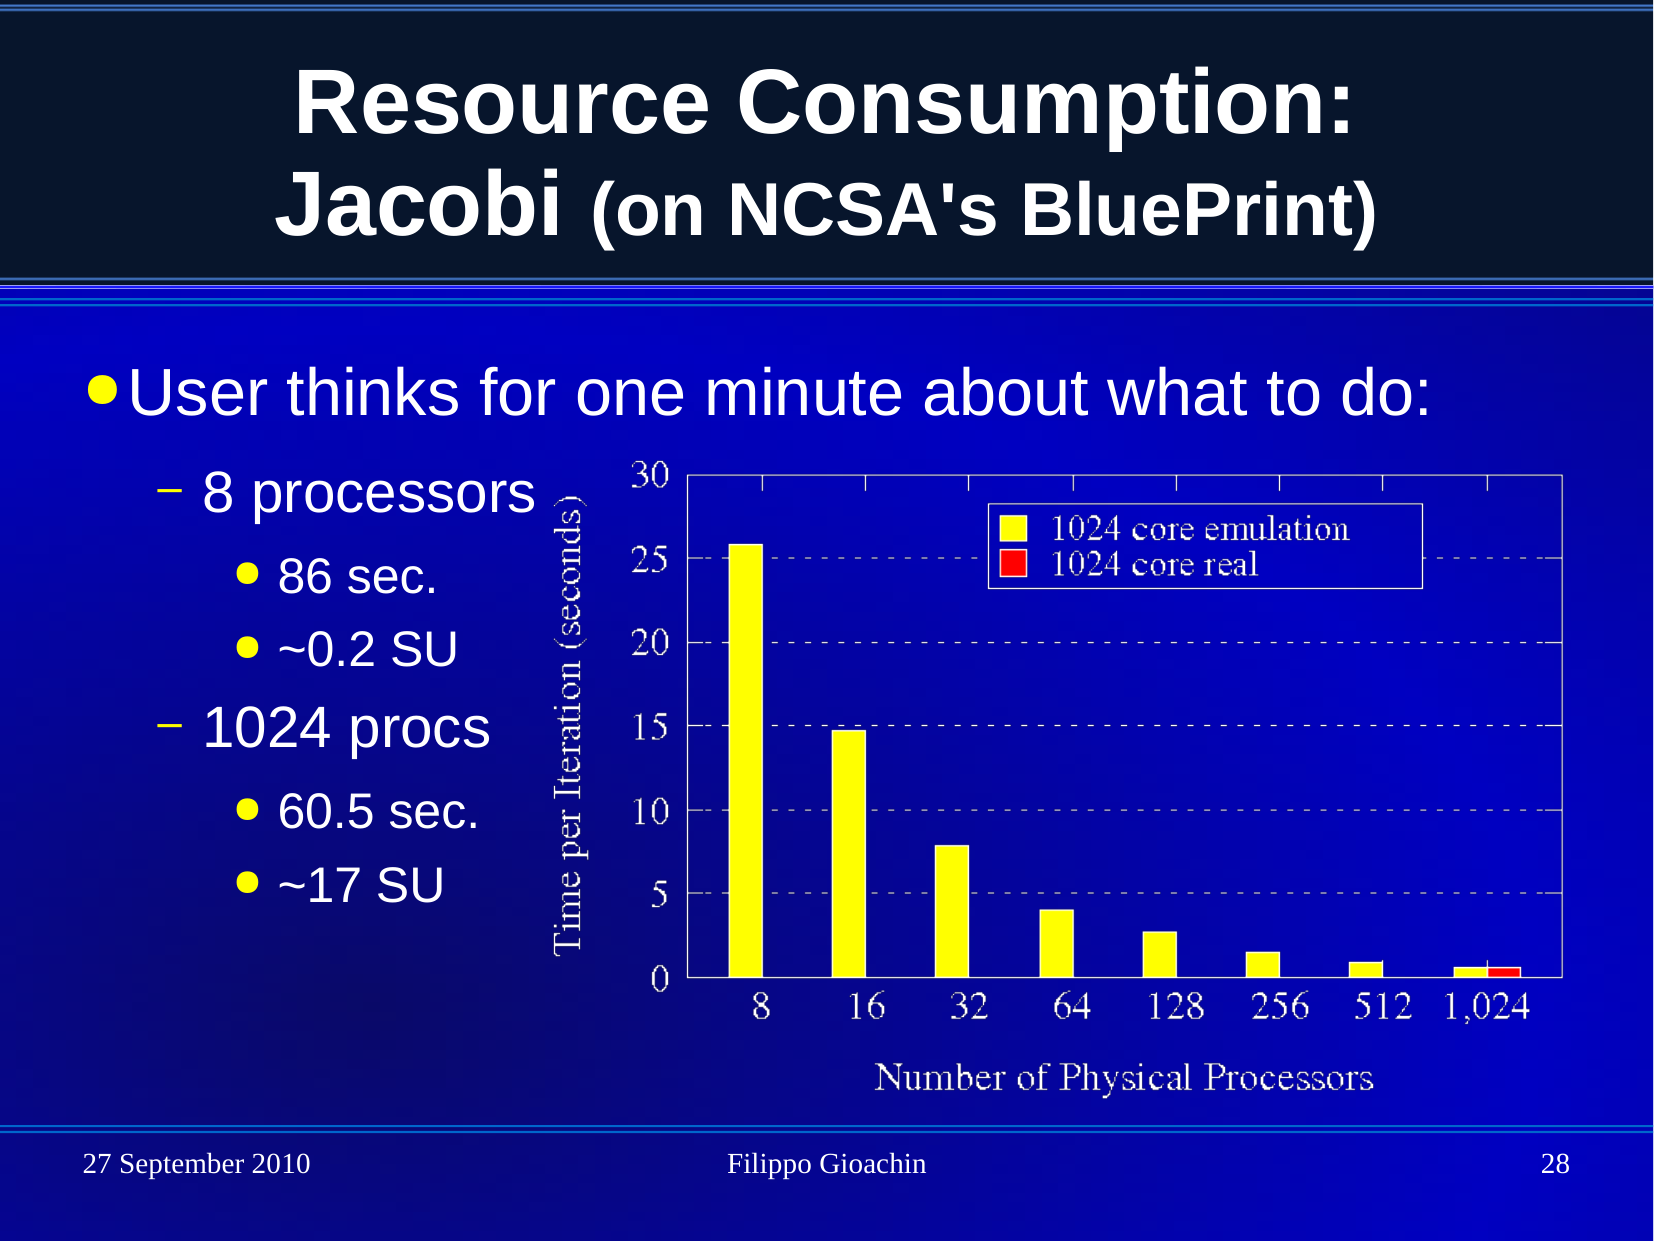

# Resource Consumption: Jacobi (on NCSA's BluePrint)
User thinks for one minute about what to do:
8 processors
86 sec.
~0.2 SU
1024 procs
60.5 sec.
~17 SU
27 September 2010
Filippo Gioachin
28